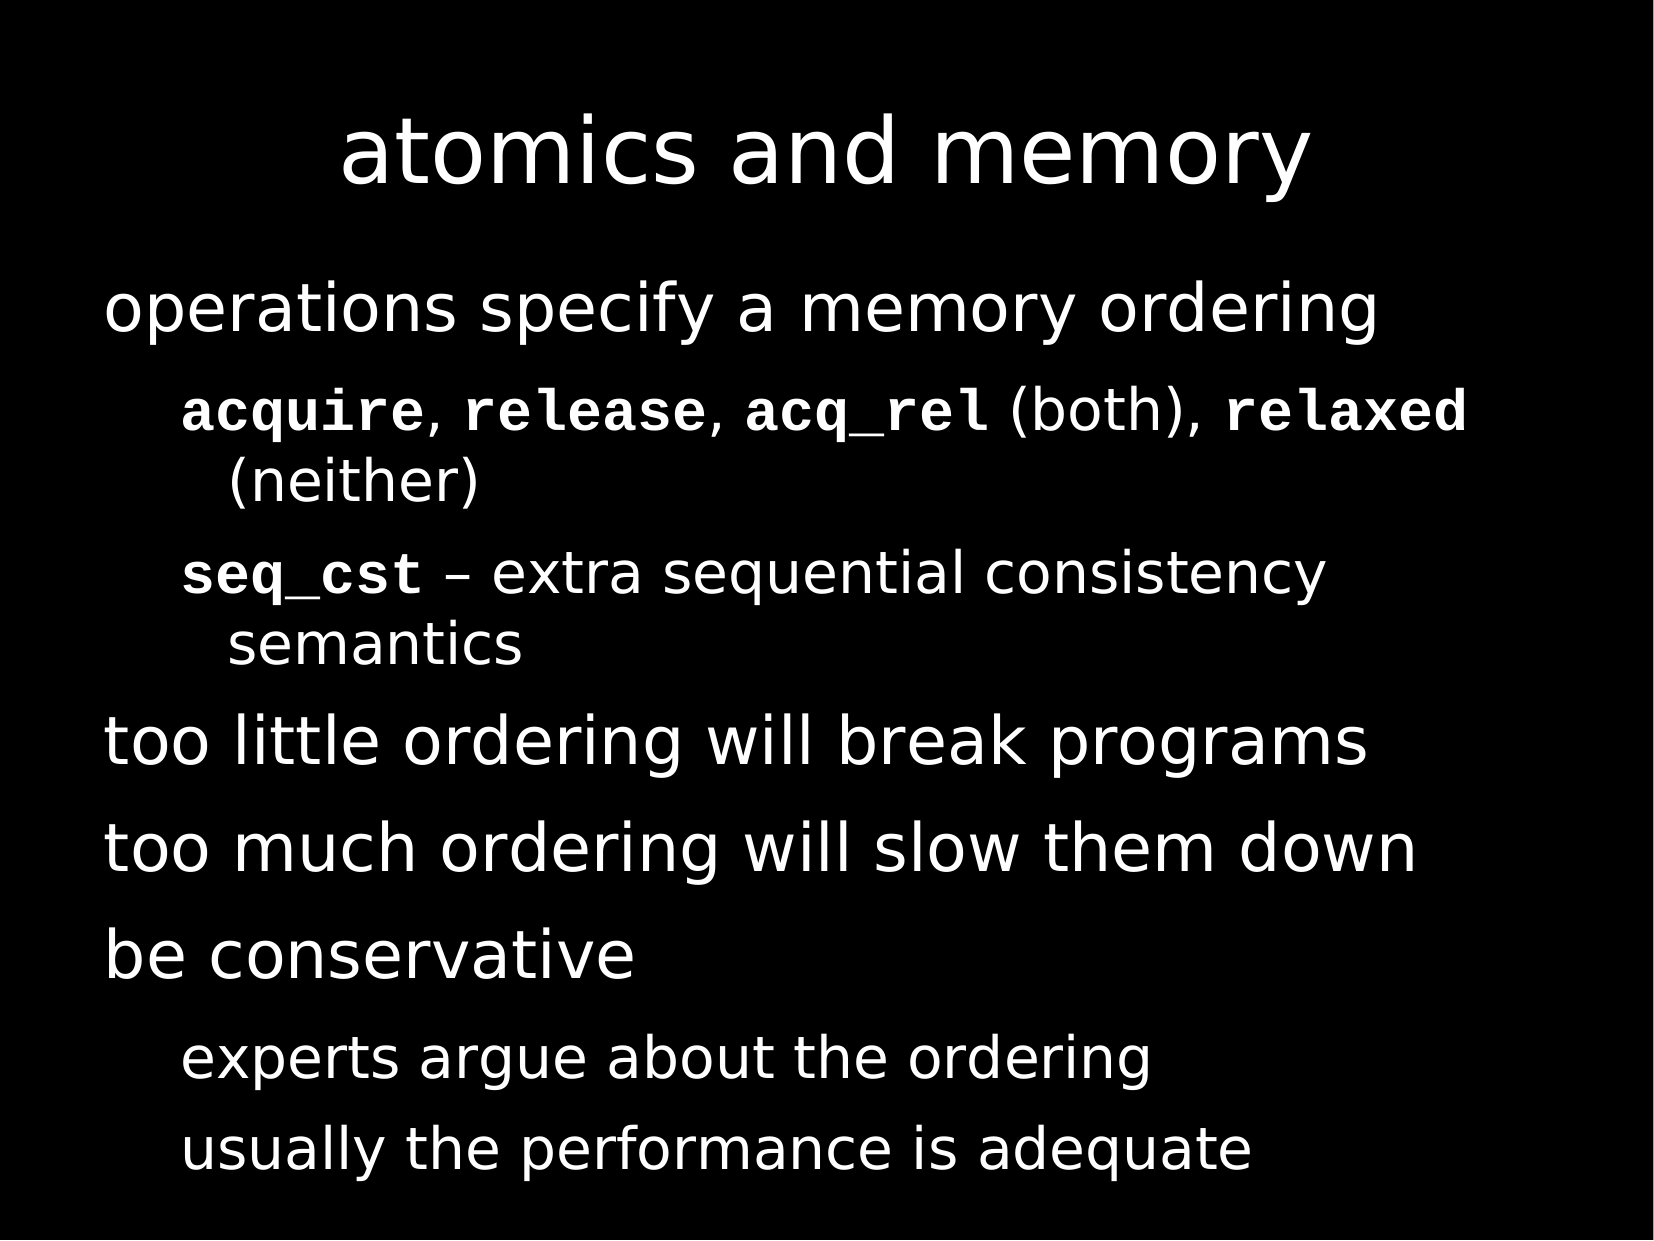

# atomics and memory
operations specify a memory ordering
acquire, release, acq_rel (both), relaxed (neither)
seq_cst – extra sequential consistency semantics
too little ordering will break programs
too much ordering will slow them down
be conservative
experts argue about the ordering
usually the performance is adequate